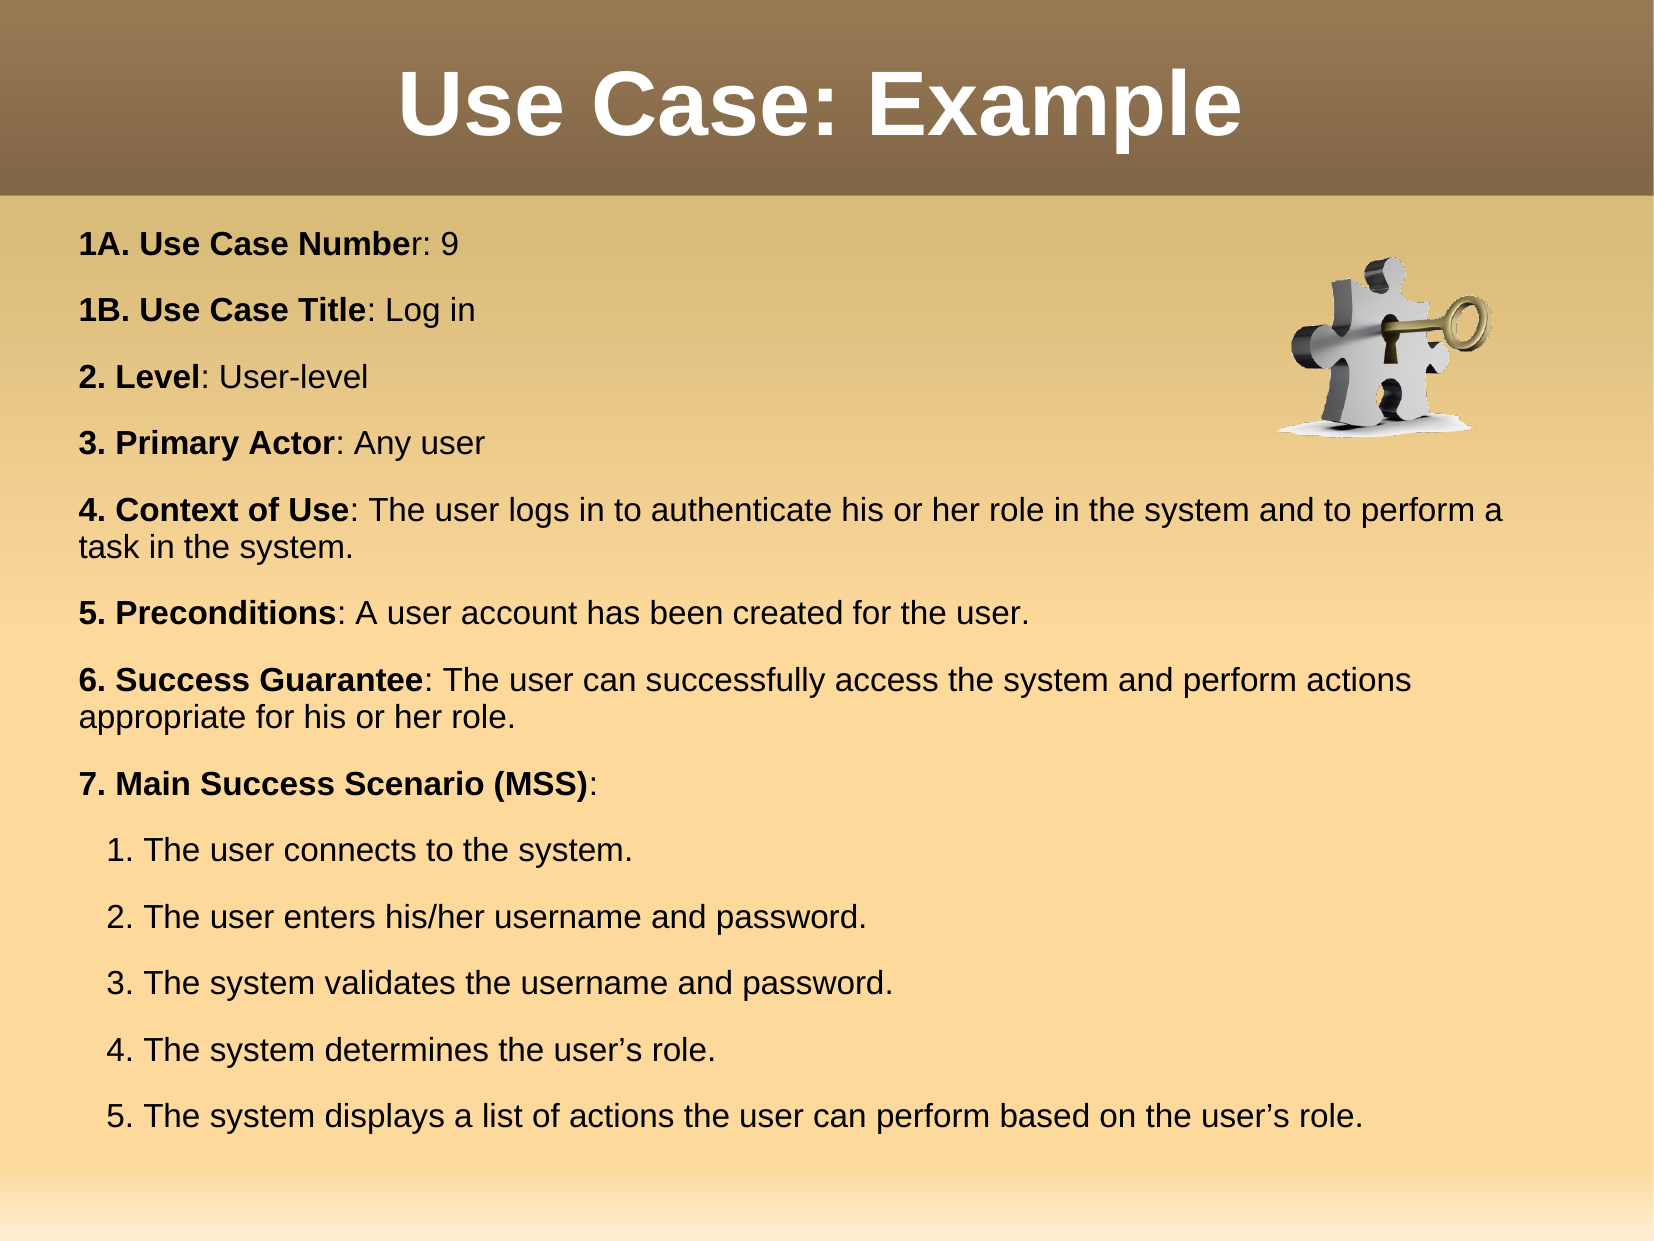

# Use Case: Example
1A. Use Case Number: 9
1B. Use Case Title: Log in
2. Level: User-level
3. Primary Actor: Any user
4. Context of Use: The user logs in to authenticate his or her role in the system and to perform a task in the system.
5. Preconditions: A user account has been created for the user.
6. Success Guarantee: The user can successfully access the system and perform actions appropriate for his or her role.
7. Main Success Scenario (MSS):
 1. The user connects to the system.
 2. The user enters his/her username and password.
 3. The system validates the username and password.
 4. The system determines the user’s role.
 5. The system displays a list of actions the user can perform based on the user’s role.